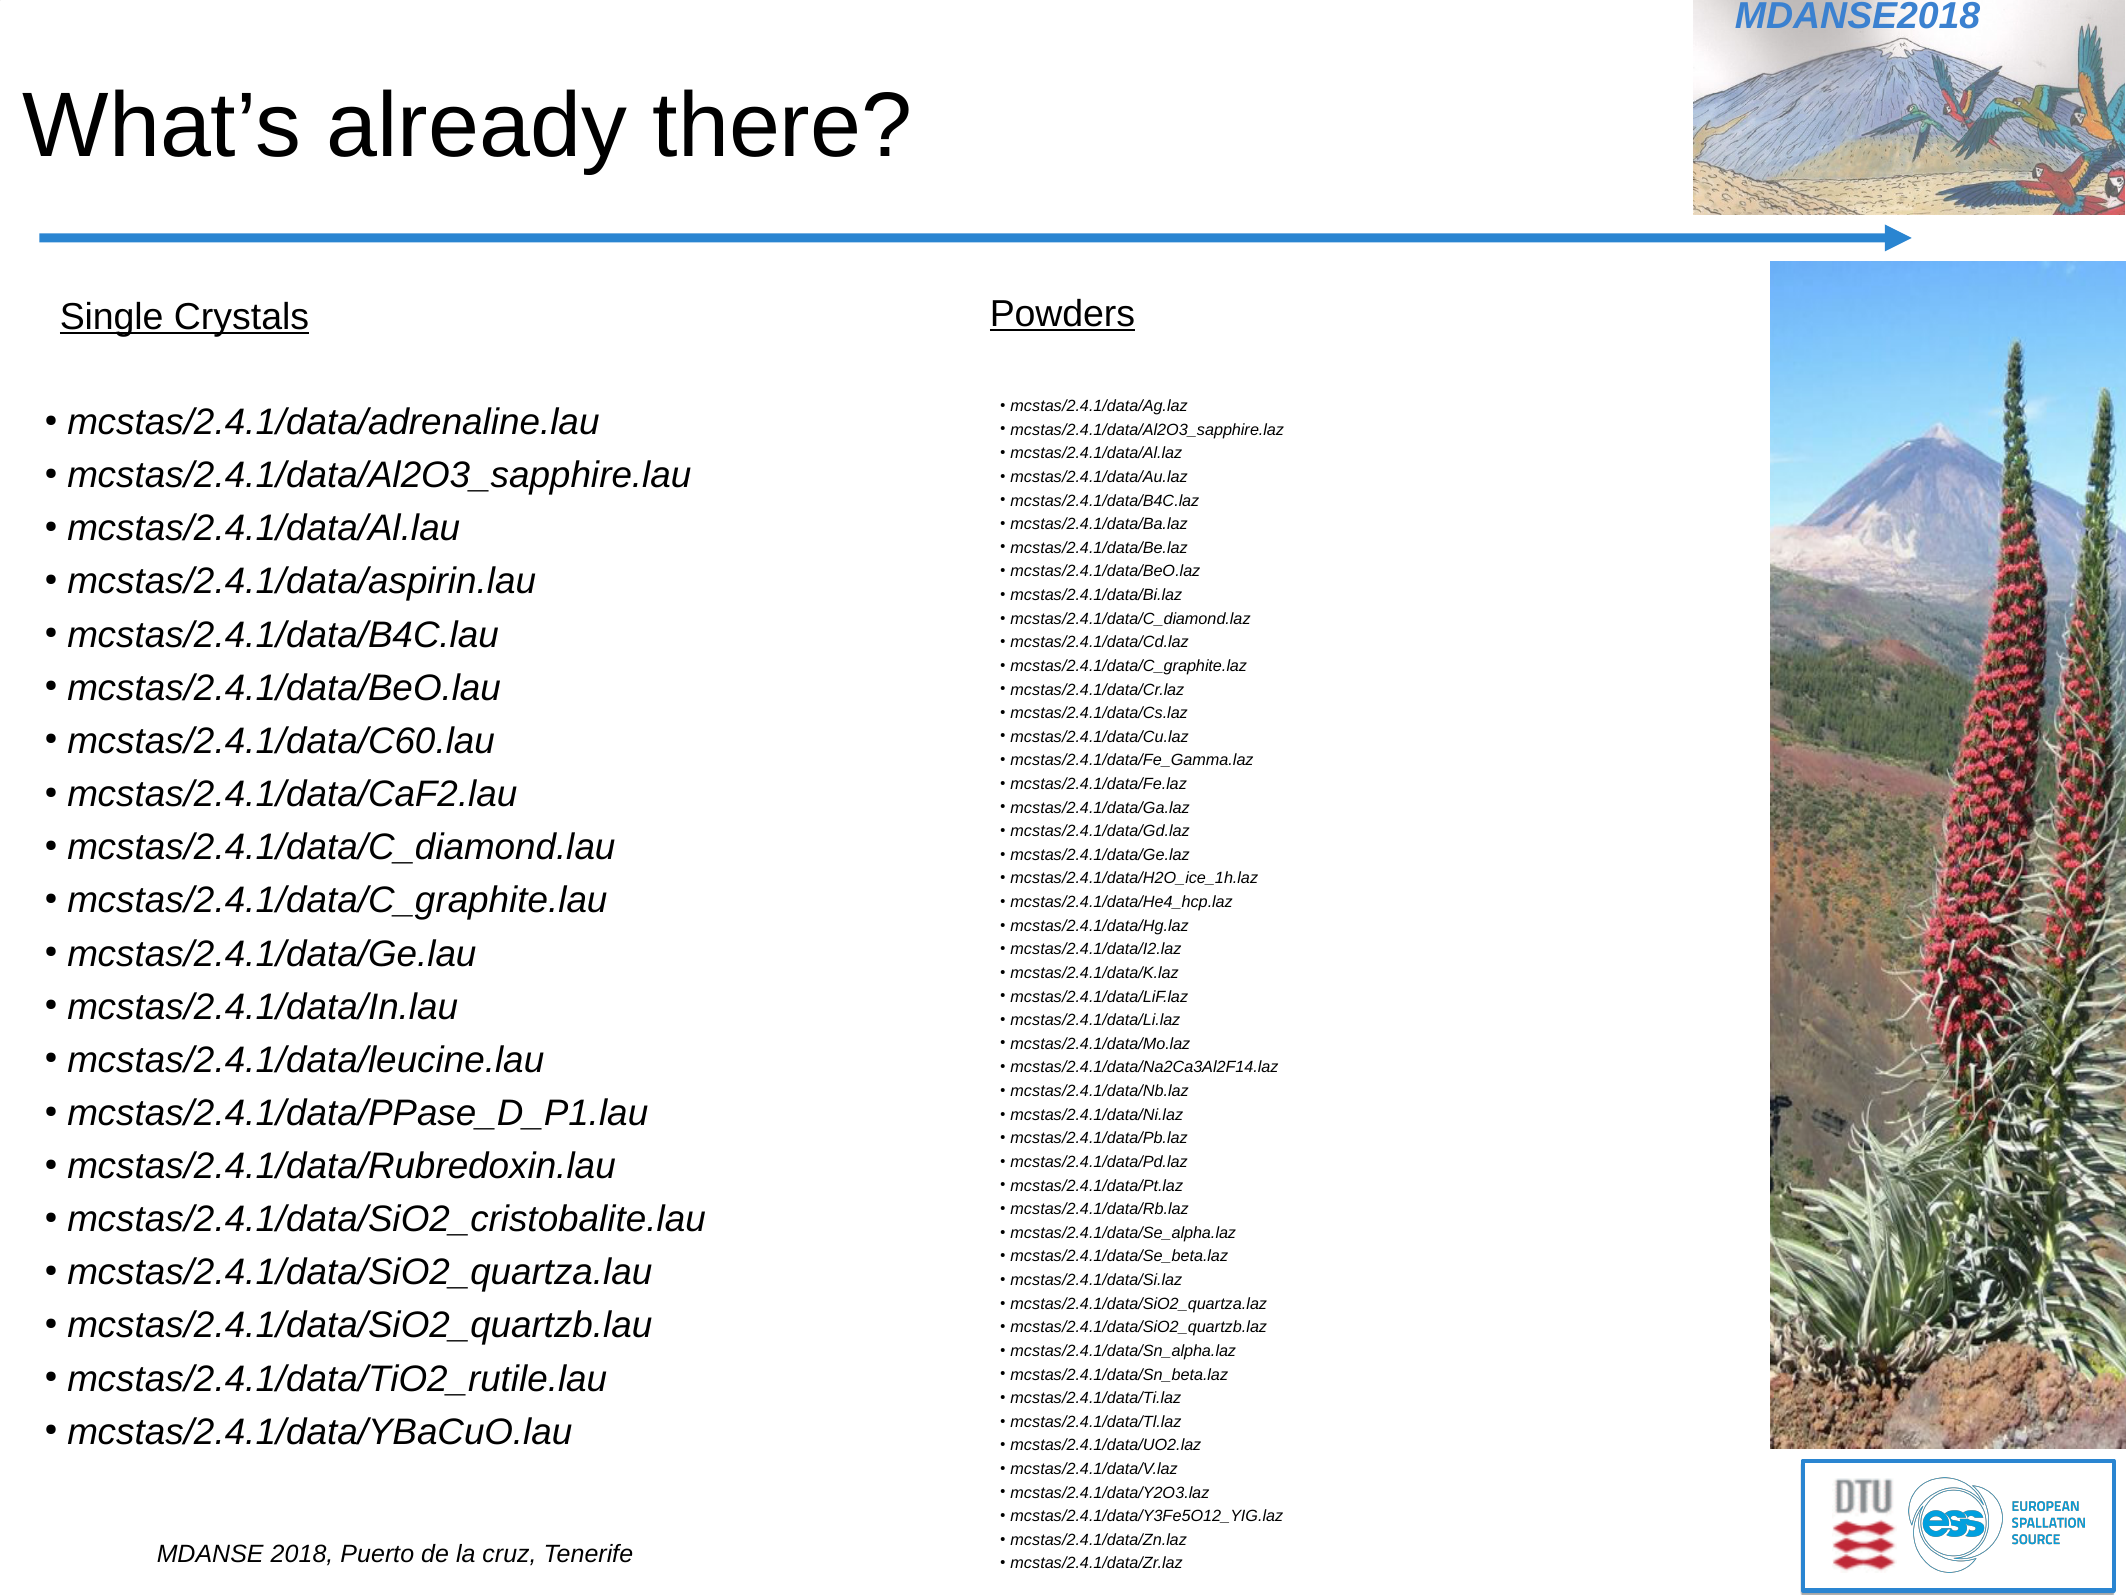

# What’s already there?
Powders
Single Crystals
mcstas/2.4.1/data/Ag.laz
mcstas/2.4.1/data/Al2O3_sapphire.laz
mcstas/2.4.1/data/Al.laz
mcstas/2.4.1/data/Au.laz
mcstas/2.4.1/data/B4C.laz
mcstas/2.4.1/data/Ba.laz
mcstas/2.4.1/data/Be.laz
mcstas/2.4.1/data/BeO.laz
mcstas/2.4.1/data/Bi.laz
mcstas/2.4.1/data/C_diamond.laz
mcstas/2.4.1/data/Cd.laz
mcstas/2.4.1/data/C_graphite.laz
mcstas/2.4.1/data/Cr.laz
mcstas/2.4.1/data/Cs.laz
mcstas/2.4.1/data/Cu.laz
mcstas/2.4.1/data/Fe_Gamma.laz
mcstas/2.4.1/data/Fe.laz
mcstas/2.4.1/data/Ga.laz
mcstas/2.4.1/data/Gd.laz
mcstas/2.4.1/data/Ge.laz
mcstas/2.4.1/data/H2O_ice_1h.laz
mcstas/2.4.1/data/He4_hcp.laz
mcstas/2.4.1/data/Hg.laz
mcstas/2.4.1/data/I2.laz
mcstas/2.4.1/data/K.laz
mcstas/2.4.1/data/LiF.laz
mcstas/2.4.1/data/Li.laz
mcstas/2.4.1/data/Mo.laz
mcstas/2.4.1/data/Na2Ca3Al2F14.laz
mcstas/2.4.1/data/Nb.laz
mcstas/2.4.1/data/Ni.laz
mcstas/2.4.1/data/Pb.laz
mcstas/2.4.1/data/Pd.laz
mcstas/2.4.1/data/Pt.laz
mcstas/2.4.1/data/Rb.laz
mcstas/2.4.1/data/Se_alpha.laz
mcstas/2.4.1/data/Se_beta.laz
mcstas/2.4.1/data/Si.laz
mcstas/2.4.1/data/SiO2_quartza.laz
mcstas/2.4.1/data/SiO2_quartzb.laz
mcstas/2.4.1/data/Sn_alpha.laz
mcstas/2.4.1/data/Sn_beta.laz
mcstas/2.4.1/data/Ti.laz
mcstas/2.4.1/data/Tl.laz
mcstas/2.4.1/data/UO2.laz
mcstas/2.4.1/data/V.laz
mcstas/2.4.1/data/Y2O3.laz
mcstas/2.4.1/data/Y3Fe5O12_YIG.laz
mcstas/2.4.1/data/Zn.laz
mcstas/2.4.1/data/Zr.laz
mcstas/2.4.1/data/adrenaline.lau
mcstas/2.4.1/data/Al2O3_sapphire.lau
mcstas/2.4.1/data/Al.lau
mcstas/2.4.1/data/aspirin.lau
mcstas/2.4.1/data/B4C.lau
mcstas/2.4.1/data/BeO.lau
mcstas/2.4.1/data/C60.lau
mcstas/2.4.1/data/CaF2.lau
mcstas/2.4.1/data/C_diamond.lau
mcstas/2.4.1/data/C_graphite.lau
mcstas/2.4.1/data/Ge.lau
mcstas/2.4.1/data/In.lau
mcstas/2.4.1/data/leucine.lau
mcstas/2.4.1/data/PPase_D_P1.lau
mcstas/2.4.1/data/Rubredoxin.lau
mcstas/2.4.1/data/SiO2_cristobalite.lau
mcstas/2.4.1/data/SiO2_quartza.lau
mcstas/2.4.1/data/SiO2_quartzb.lau
mcstas/2.4.1/data/TiO2_rutile.lau
mcstas/2.4.1/data/YBaCuO.lau